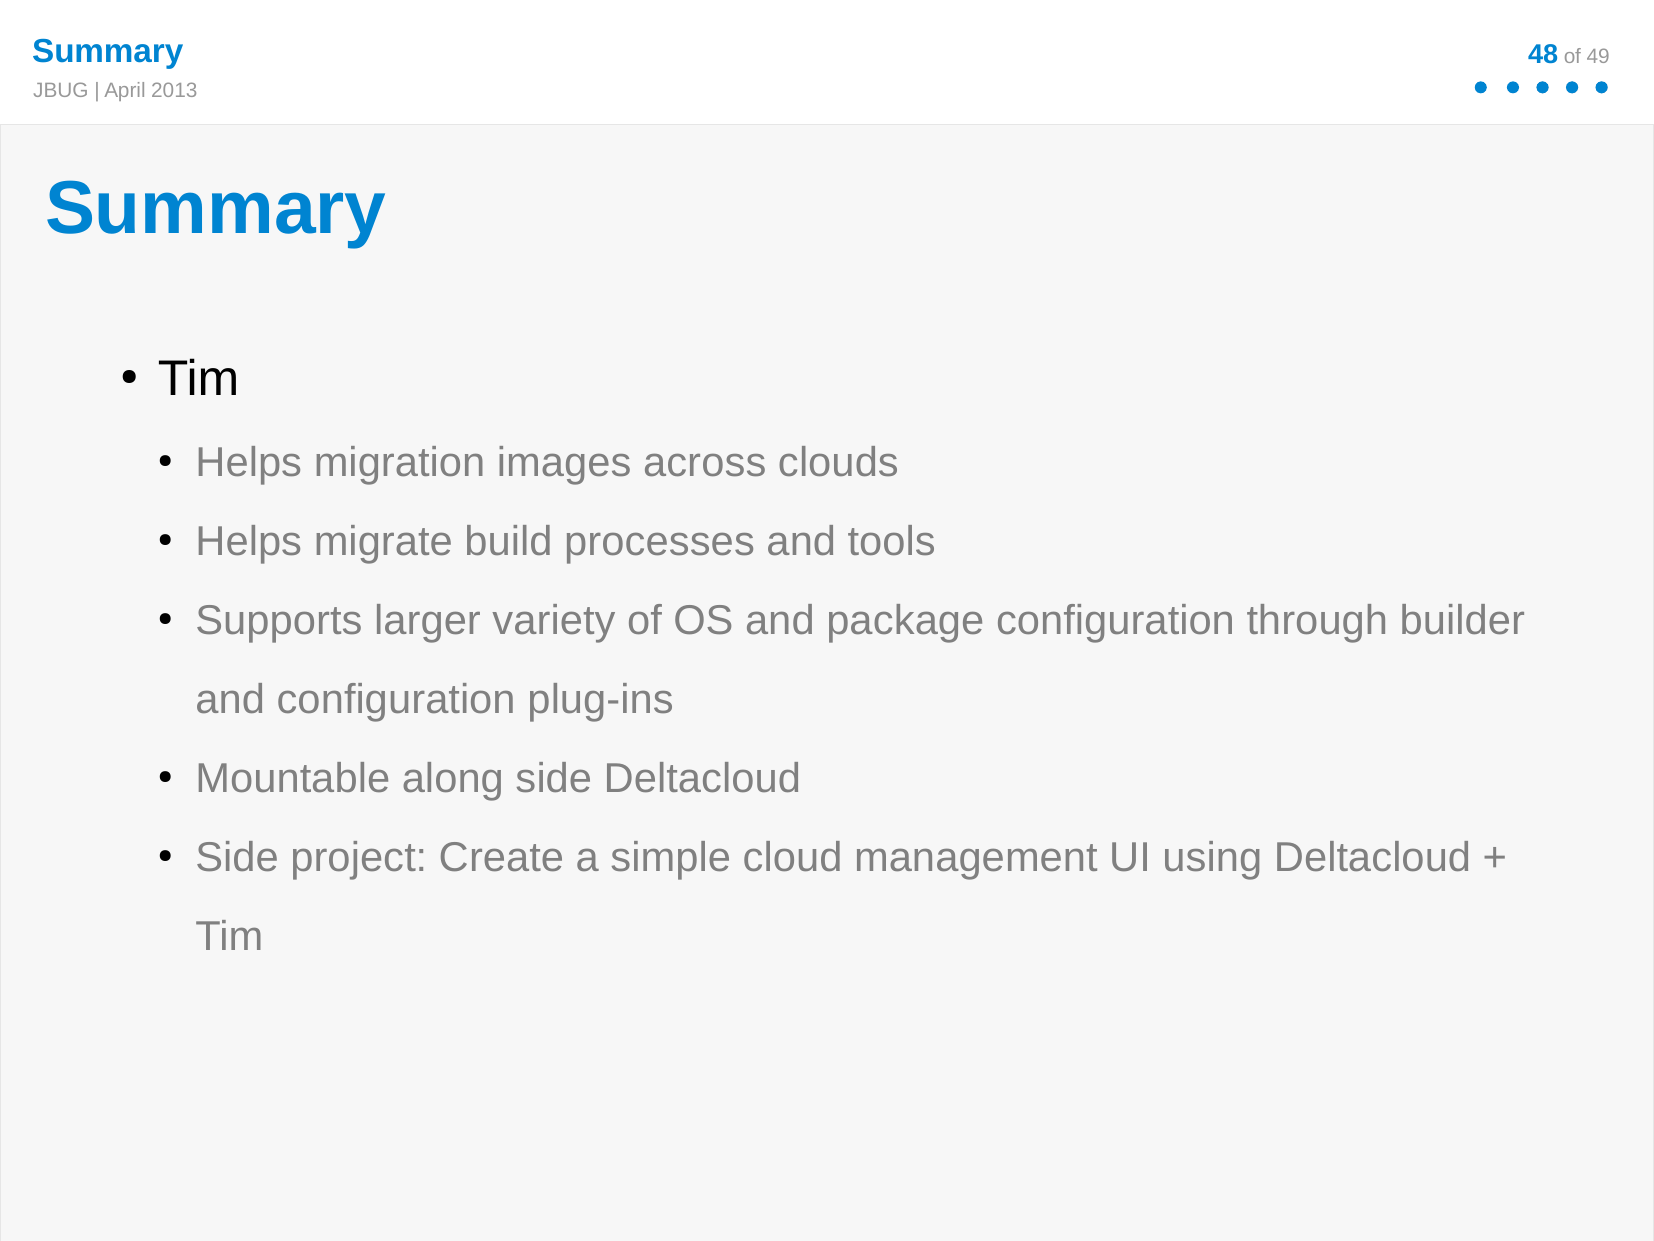

 of 49
Summary
JBUG | April 2013
# Summary
Tim
Helps migration images across clouds
Helps migrate build processes and tools
Supports larger variety of OS and package configuration through builder and configuration plug-ins
Mountable along side Deltacloud
Side project: Create a simple cloud management UI using Deltacloud + Tim